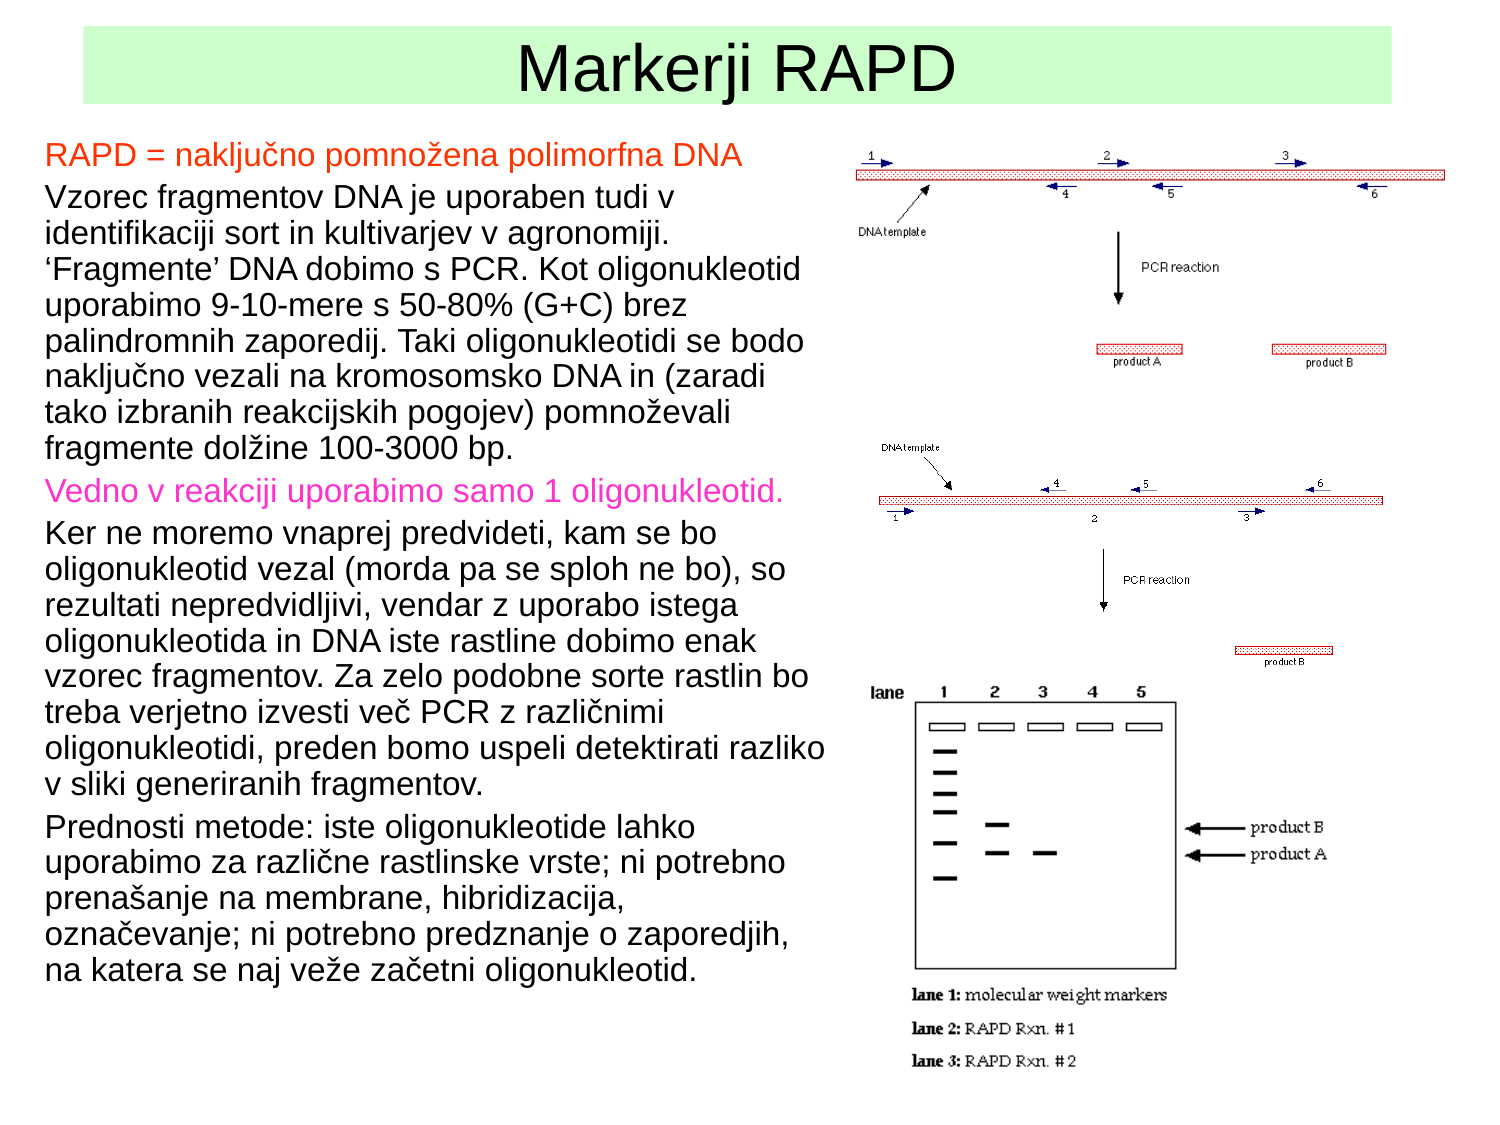

# Markerji RAPD
RAPD = naključno pomnožena polimorfna DNA
Vzorec fragmentov DNA je uporaben tudi v identifikaciji sort in kultivarjev v agronomiji. ‘Fragmente’ DNA dobimo s PCR. Kot oligonukleotid uporabimo 9-10-mere s 50-80% (G+C) brez palindromnih zaporedij. Taki oligonukleotidi se bodo naključno vezali na kromosomsko DNA in (zaradi tako izbranih reakcijskih pogojev) pomnoževali fragmente dolžine 100-3000 bp.
Vedno v reakciji uporabimo samo 1 oligonukleotid.
Ker ne moremo vnaprej predvideti, kam se bo oligonukleotid vezal (morda pa se sploh ne bo), so rezultati nepredvidljivi, vendar z uporabo istega oligonukleotida in DNA iste rastline dobimo enak vzorec fragmentov. Za zelo podobne sorte rastlin bo treba verjetno izvesti več PCR z različnimi oligonukleotidi, preden bomo uspeli detektirati razliko v sliki generiranih fragmentov.
Prednosti metode: iste oligonukleotide lahko uporabimo za različne rastlinske vrste; ni potrebno prenašanje na membrane, hibridizacija, označevanje; ni potrebno predznanje o zaporedjih, na katera se naj veže začetni oligonukleotid.